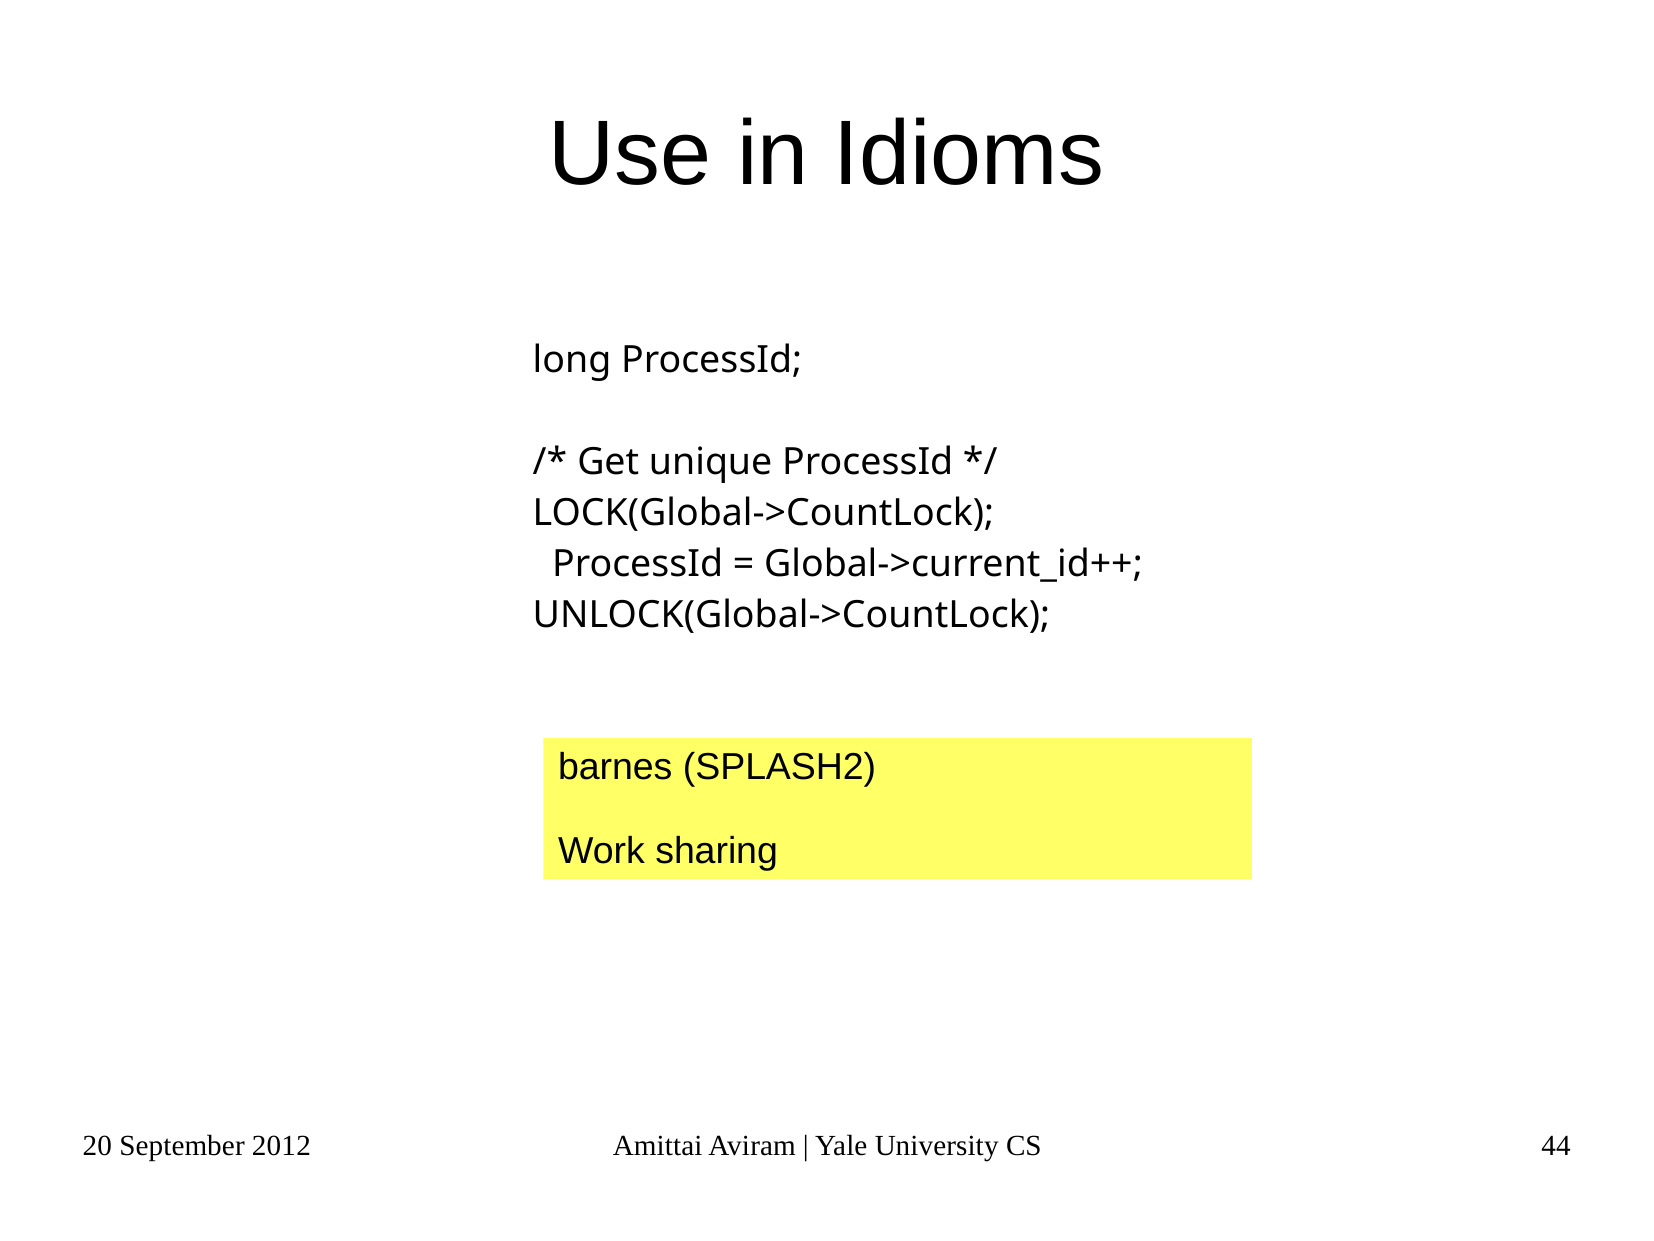

# Use in Idioms
 long ProcessId;
 /* Get unique ProcessId */
 LOCK(Global->CountLock);
 ProcessId = Global->current_id++;
 UNLOCK(Global->CountLock);
barnes (SPLASH2)
Work sharing
44